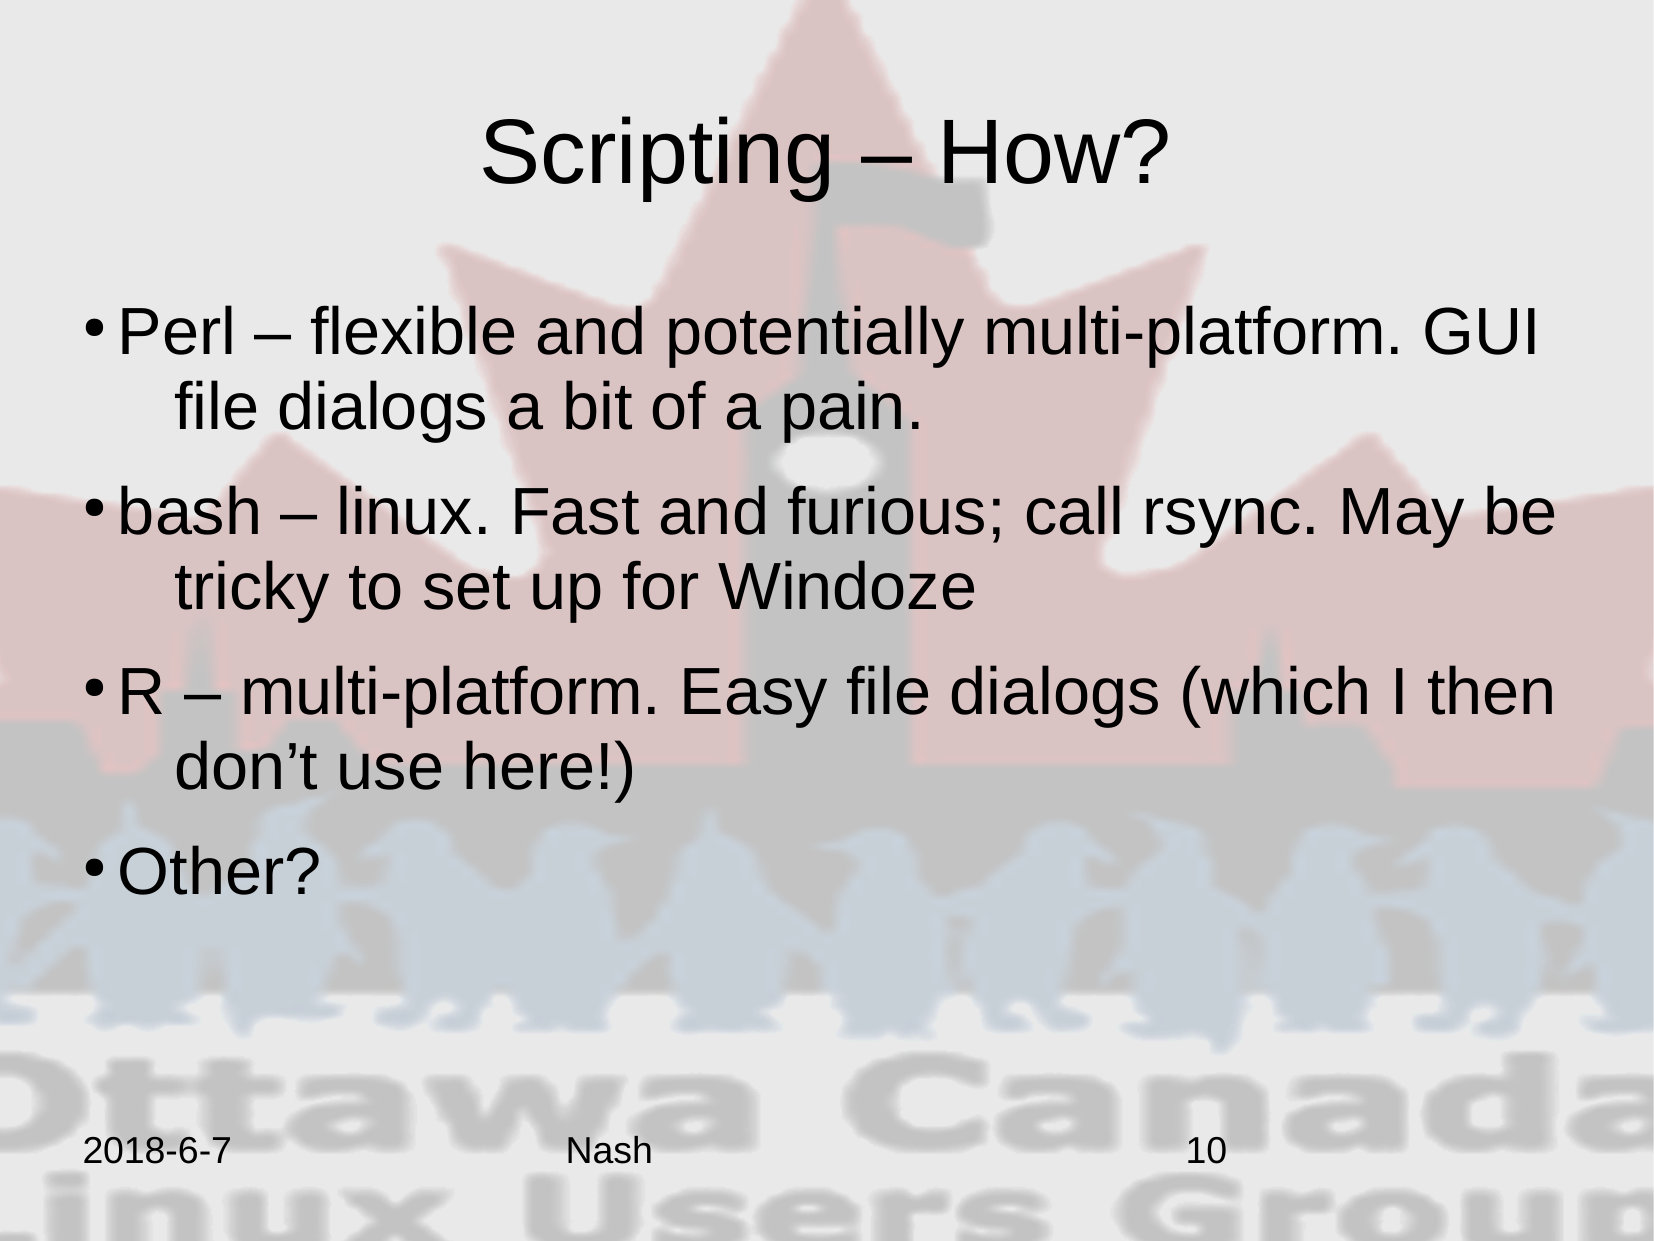

# Scripting – How?
Perl – flexible and potentially multi-platform. GUI file dialogs a bit of a pain.
bash – linux. Fast and furious; call rsync. May be tricky to set up for Windoze
R – multi-platform. Easy file dialogs (which I then don’t use here!)
Other?
10